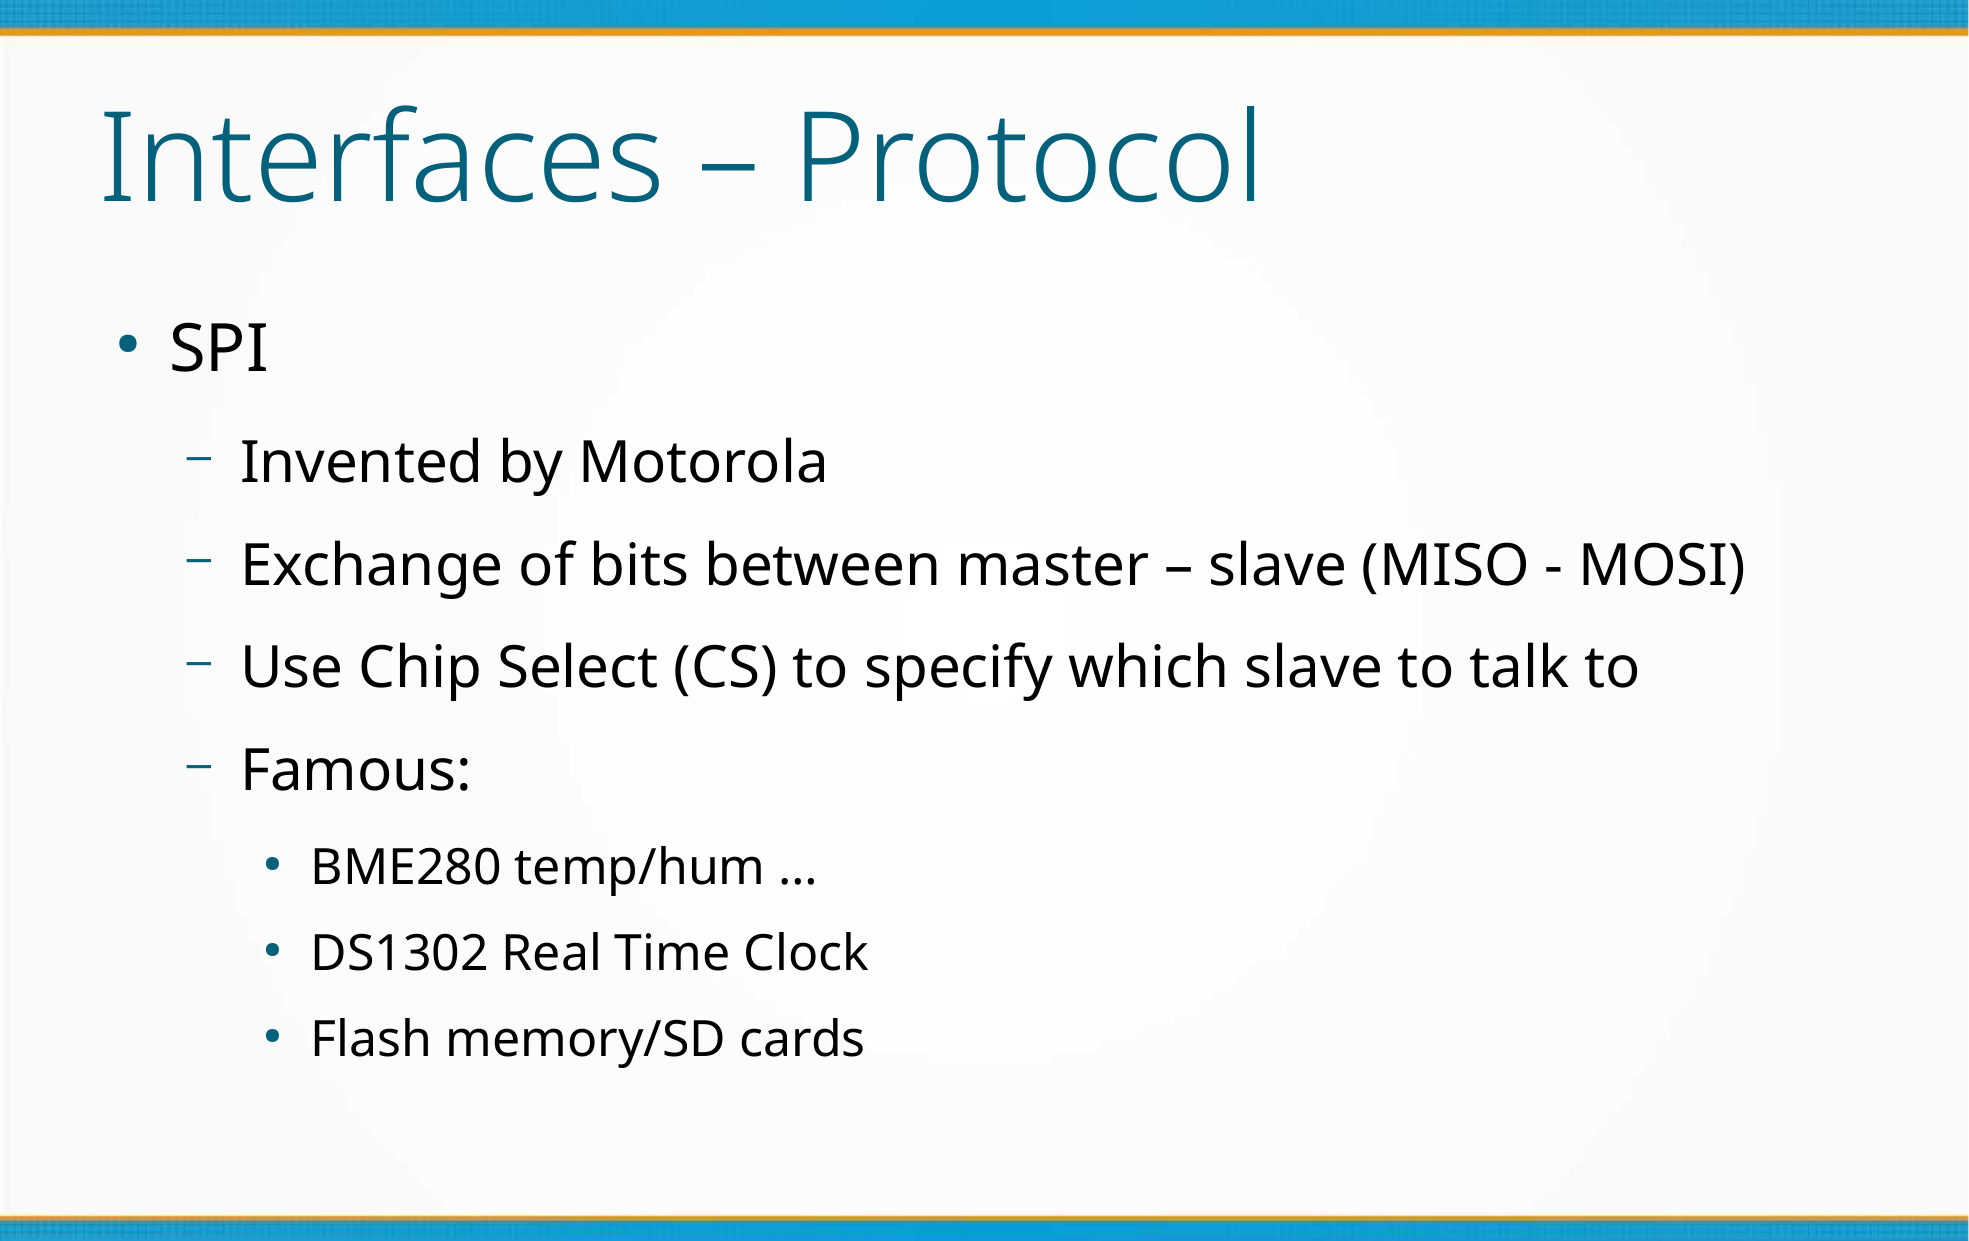

# Interfaces – Protocol
SPI
Invented by Motorola
Exchange of bits between master – slave (MISO - MOSI)
Use Chip Select (CS) to specify which slave to talk to
Famous:
BME280 temp/hum …
DS1302 Real Time Clock
Flash memory/SD cards